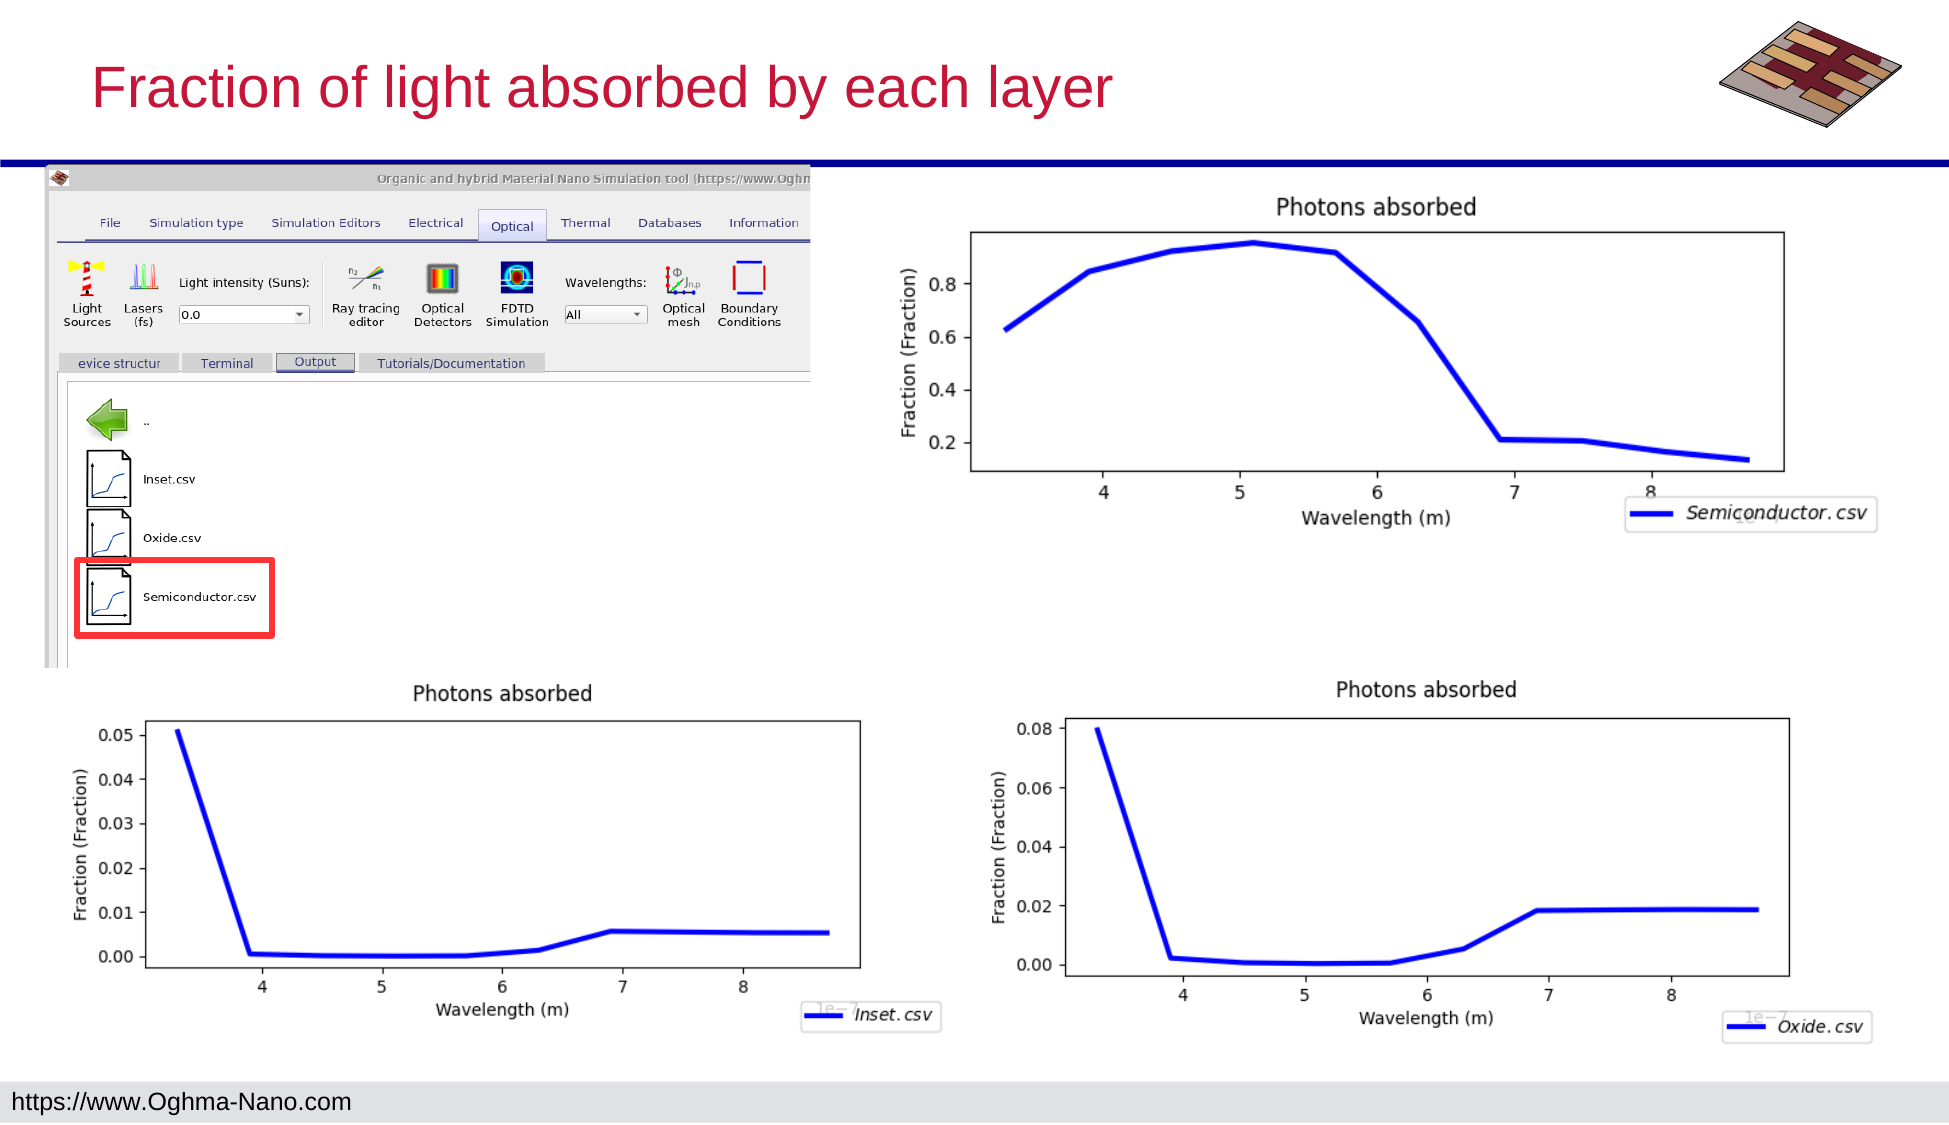

# Fraction of light absorbed by each layer